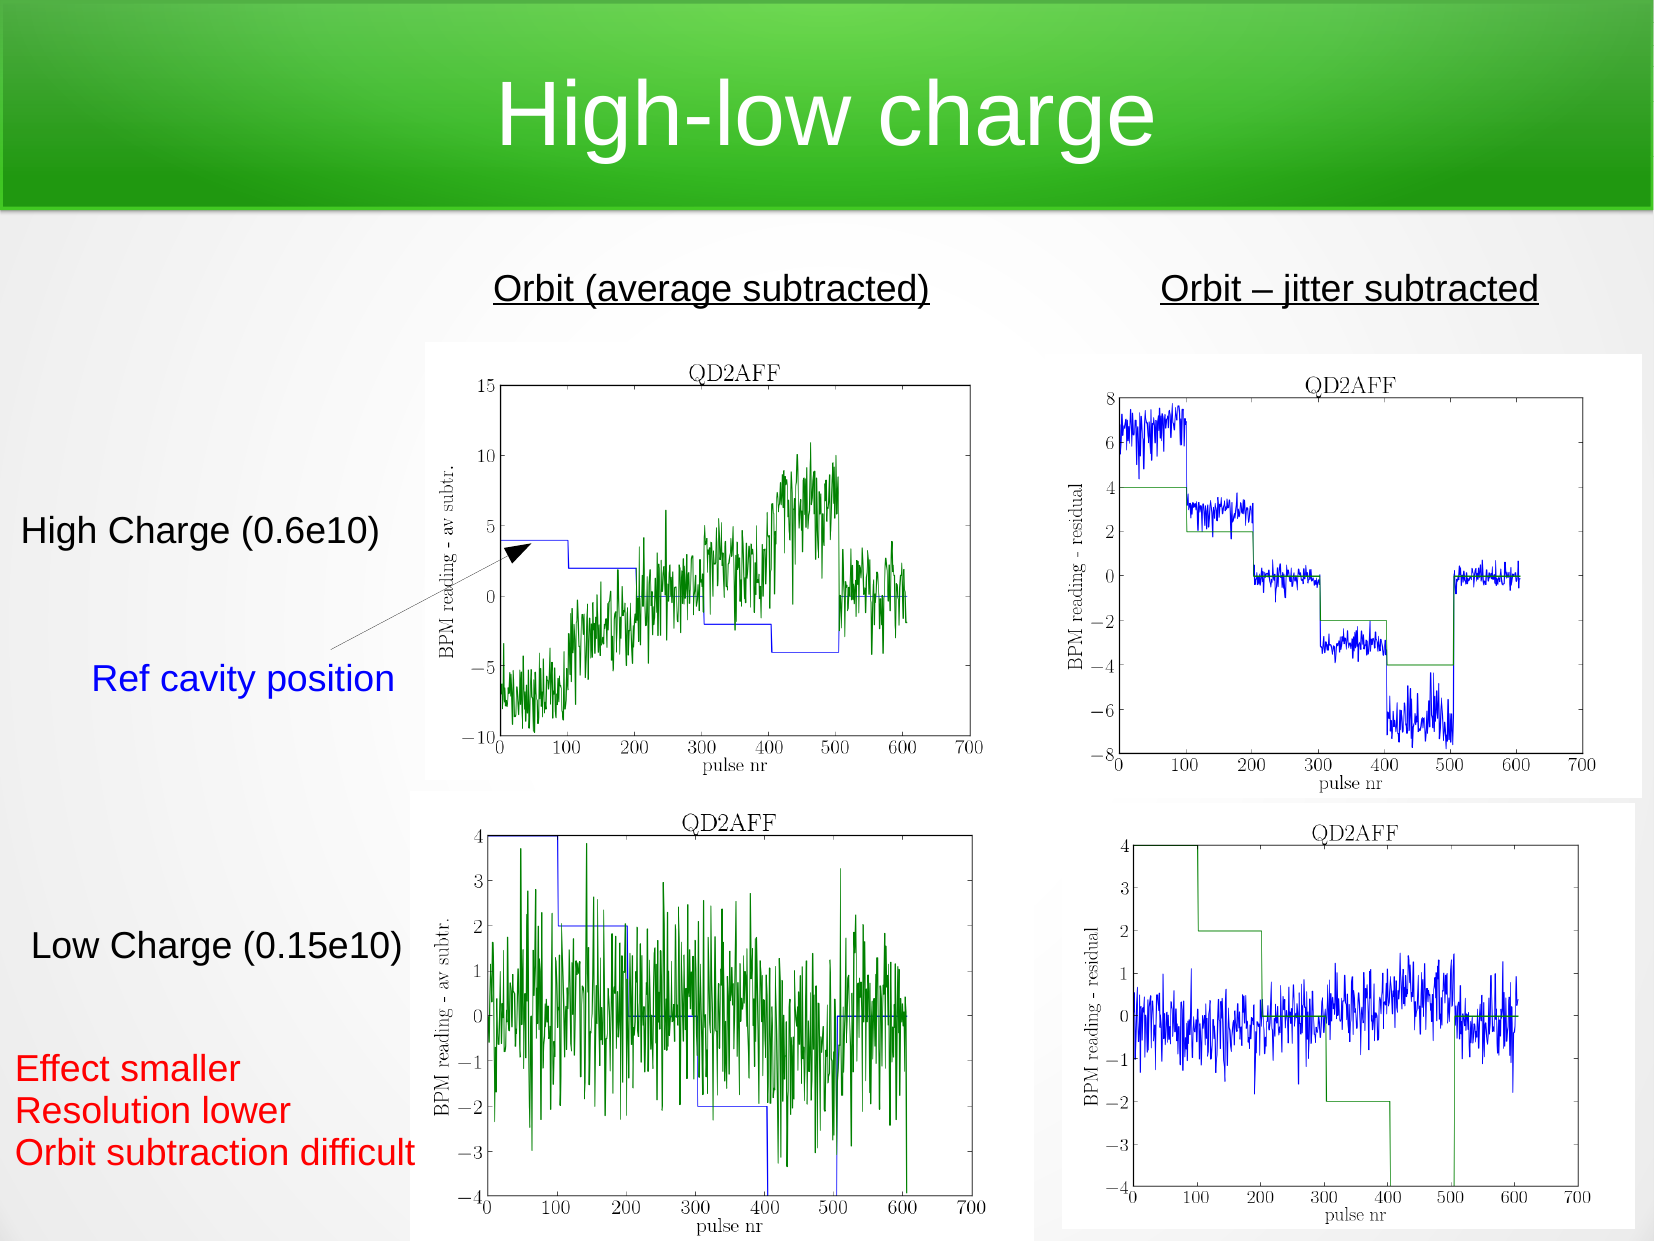

# High-low charge
Orbit (average subtracted)
Orbit – jitter subtracted
High Charge (0.6e10)
Ref cavity position
Low Charge (0.15e10)
Effect smaller
Resolution lower
Orbit subtraction difficult